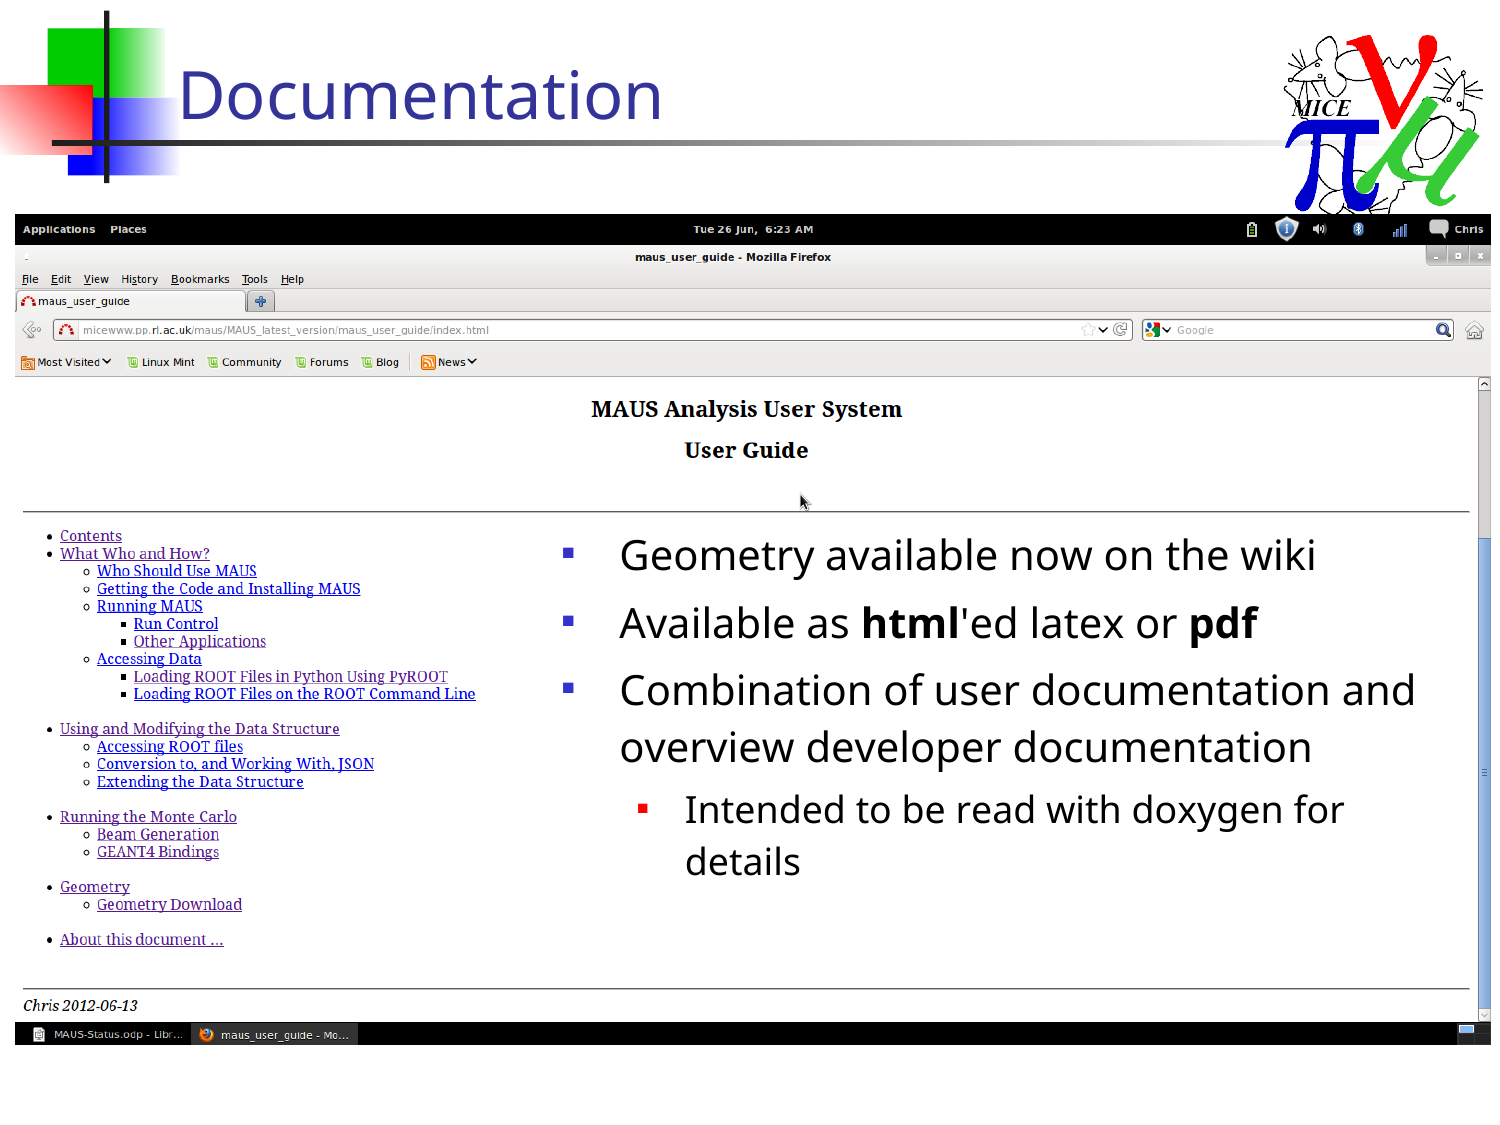

# Documentation
Geometry available now on the wiki
Available as html'ed latex or pdf
Combination of user documentation and overview developer documentation
Intended to be read with doxygen for details